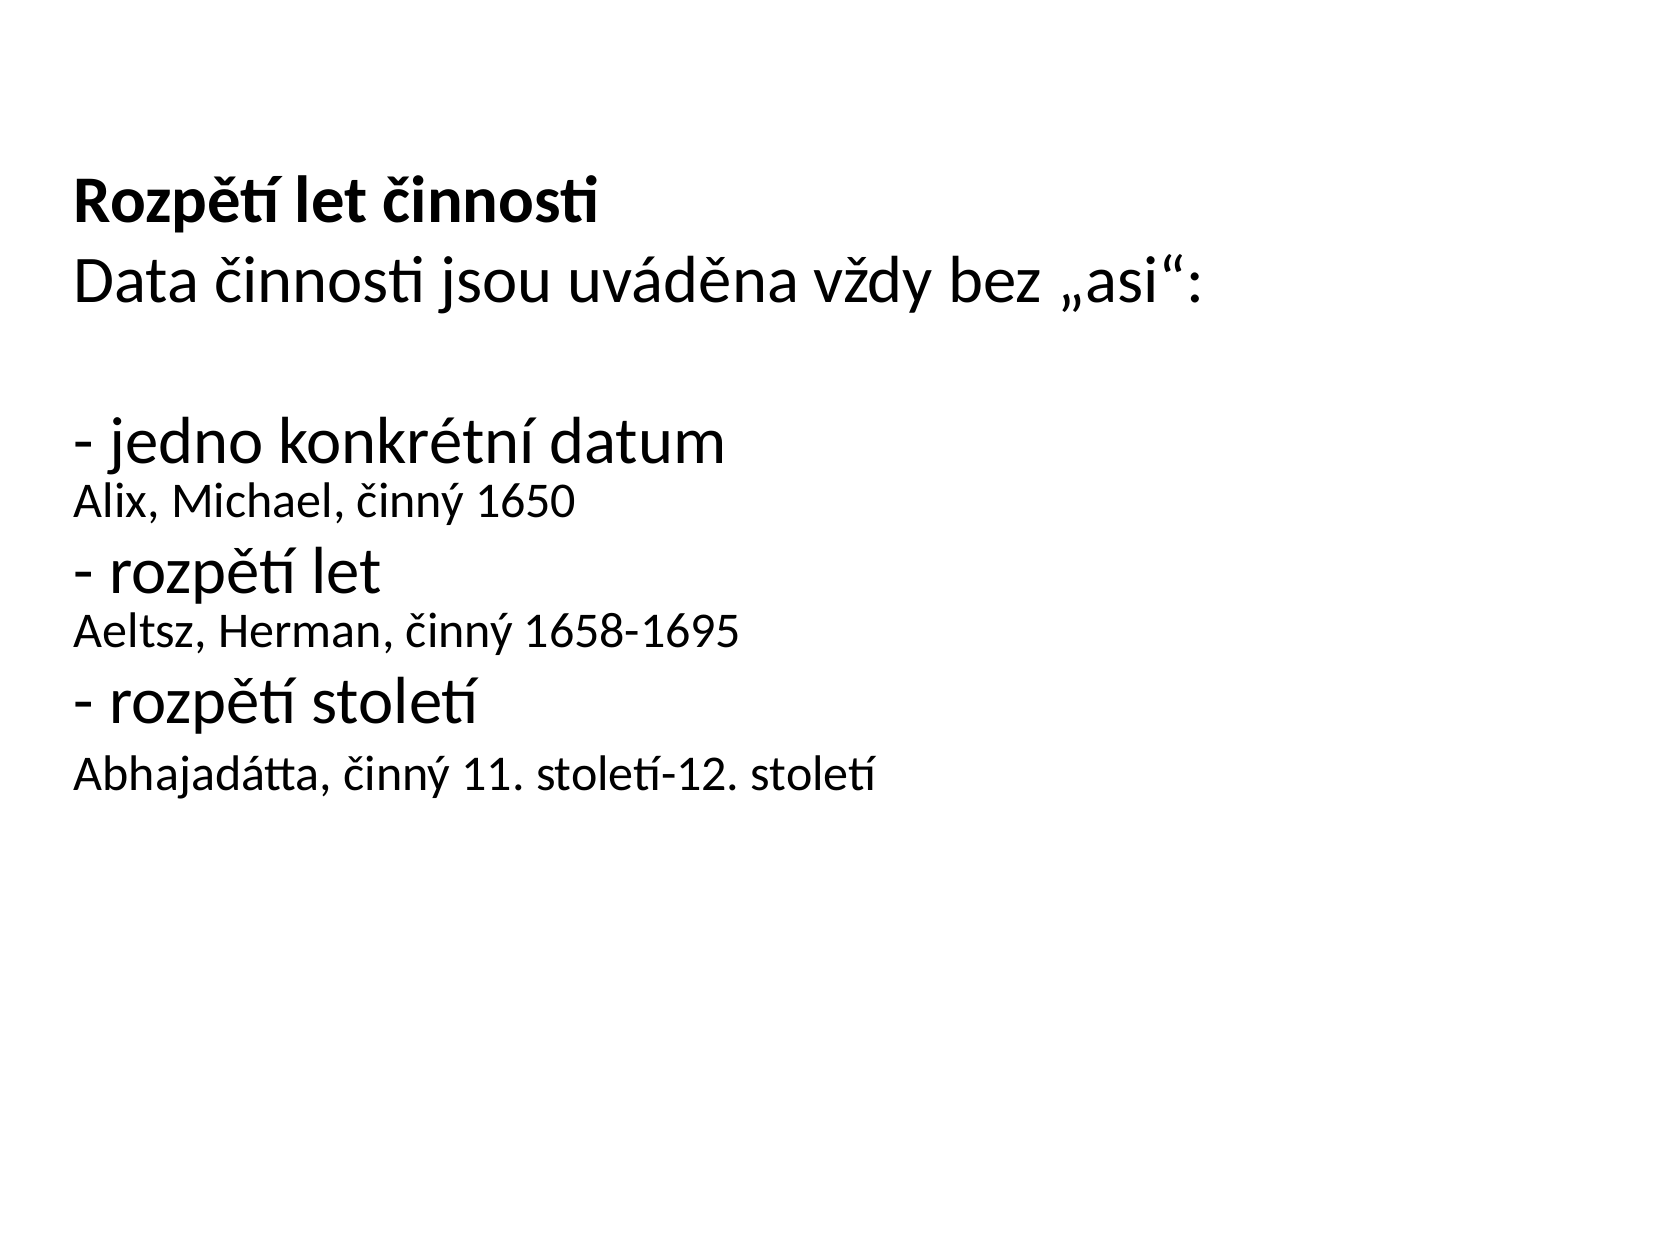

Rozpětí let činnosti
Data činnosti jsou uváděna vždy bez „asi“:
- jedno konkrétní datum
Alix, Michael, činný 1650
- rozpětí let
Aeltsz, Herman, činný 1658-1695
- rozpětí století
Abhajadátta, činný 11. století-12. století